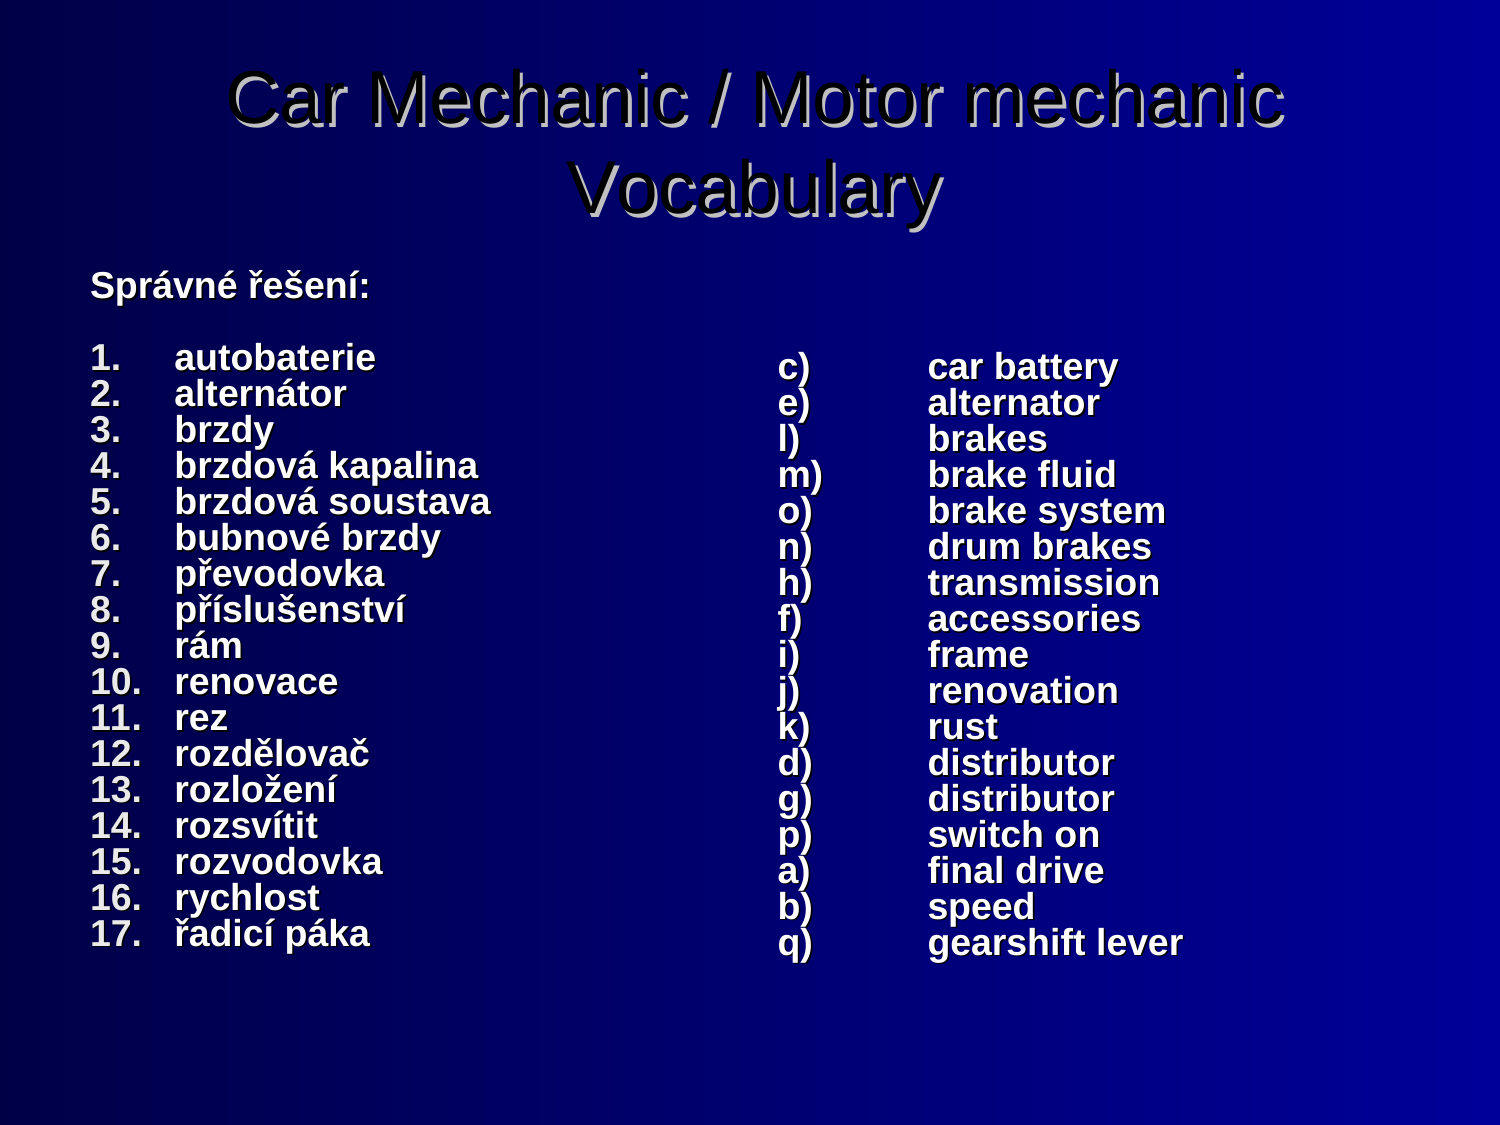

# Car Mechanic / Motor mechanic Vocabulary
Správné řešení:
autobaterie
alternátor
brzdy
brzdová kapalina
brzdová soustava
bubnové brzdy
převodovka
příslušenství
rám
renovace
rez
rozdělovač
rozložení
rozsvítit
rozvodovka
rychlost
řadicí páka
c)		car battery
e)		alternator
l)		brakes
m)	brake fluid
o)		brake system
n)		drum brakes
h)		transmission
f)		accessories
i)		frame
j)		renovation
k)		rust
d)		distributor
g)		distributor
p)		switch on
a)		final drive
b)		speed
q)		gearshift lever